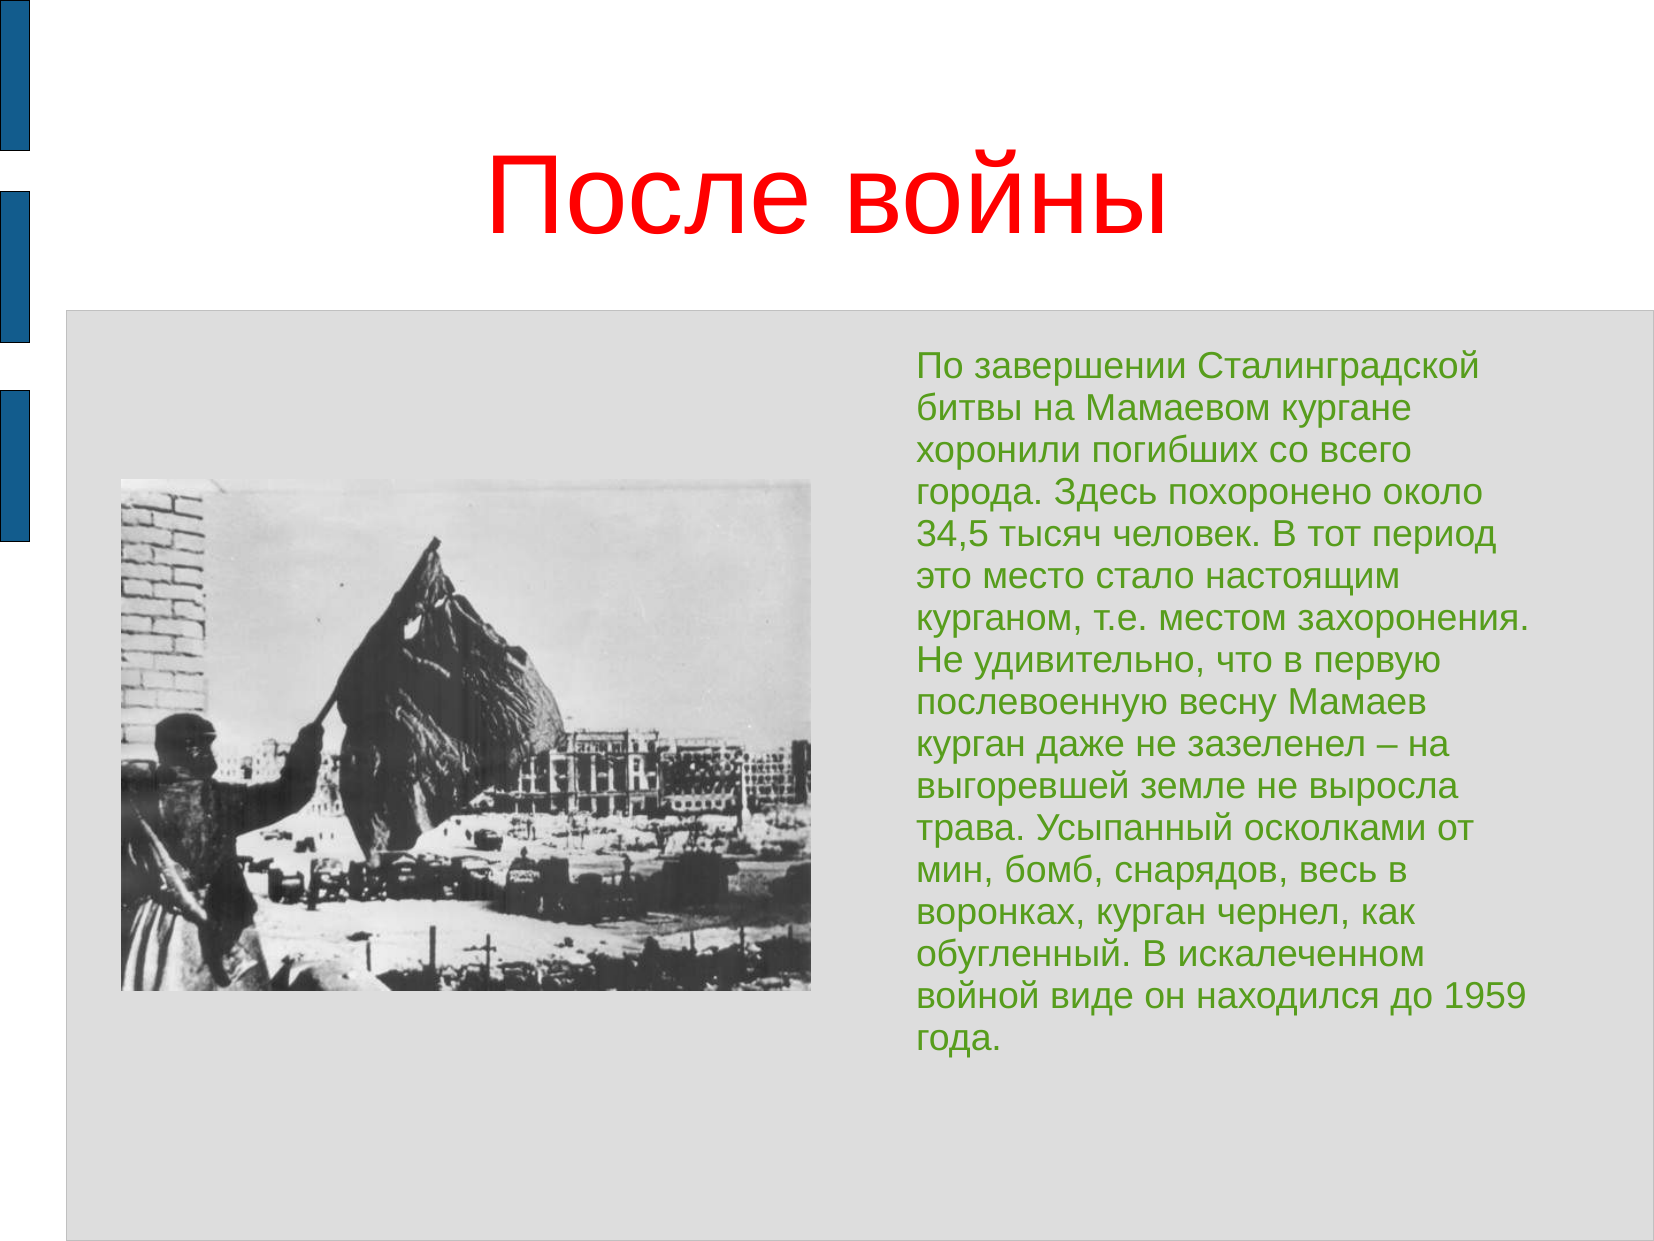

# После войны
По завершении Сталинградской битвы на Мамаевом кургане хоронили погибших со всего города. Здесь похоронено около 34,5 тысяч человек. В тот период это место стало настоящим курганом, т.е. местом захоронения. Не удивительно, что в первую послевоенную весну Мамаев курган даже не зазеленел – на выгоревшей земле не выросла трава. Усыпанный осколками от мин, бомб, снарядов, весь в воронках, курган чернел, как обугленный. В искалеченном войной виде он находился до 1959 года.